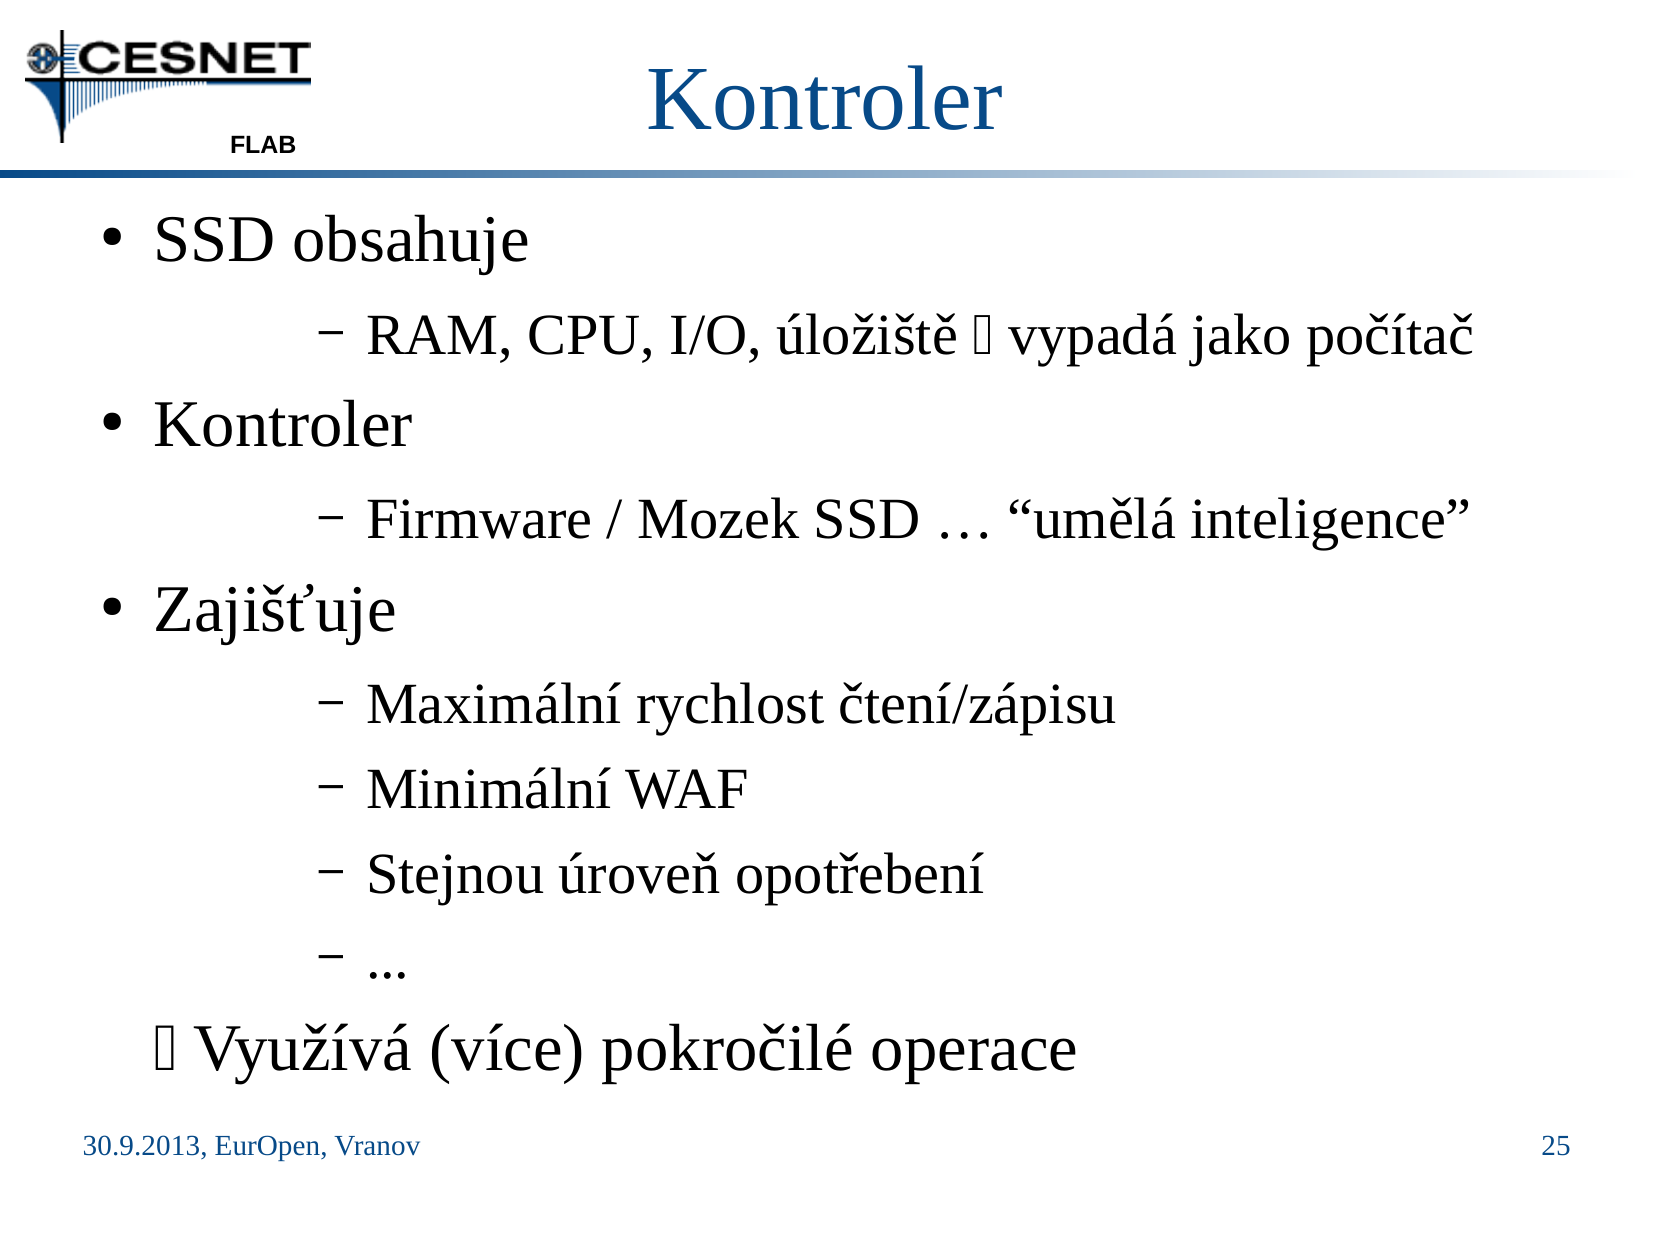

# Kontroler
SSD obsahuje
RAM, CPU, I/O, úložiště " vypadá jako počítač
Kontroler
Firmware / Mozek SSD … “umělá inteligence”
Zajišťuje
Maximální rychlost čtení/zápisu
Minimální WAF
Stejnou úroveň opotřebení
...
" Využívá (více) pokročilé operace
30.9.2013, EurOpen, Vranov
25